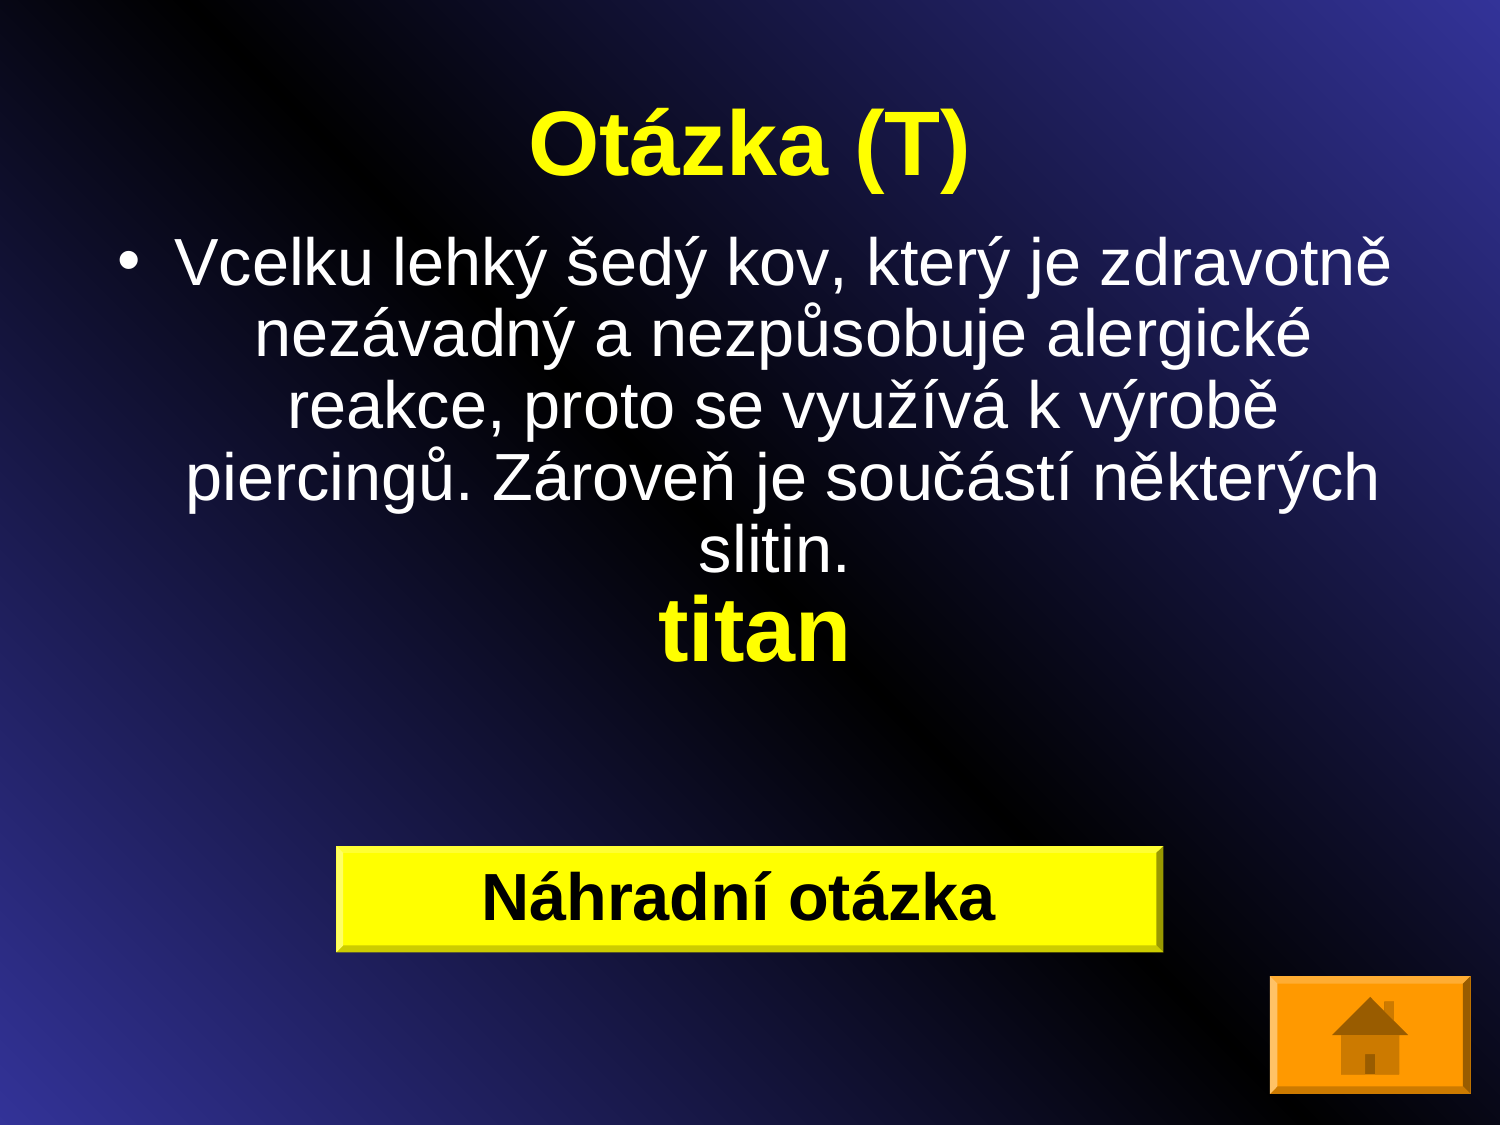

# Otázka (T)
Vcelku lehký šedý kov, který je zdravotně nezávadný a nezpůsobuje alergické reakce, proto se využívá k výrobě piercingů. Zároveň je součástí některých slitin.
titan
Náhradní otázka